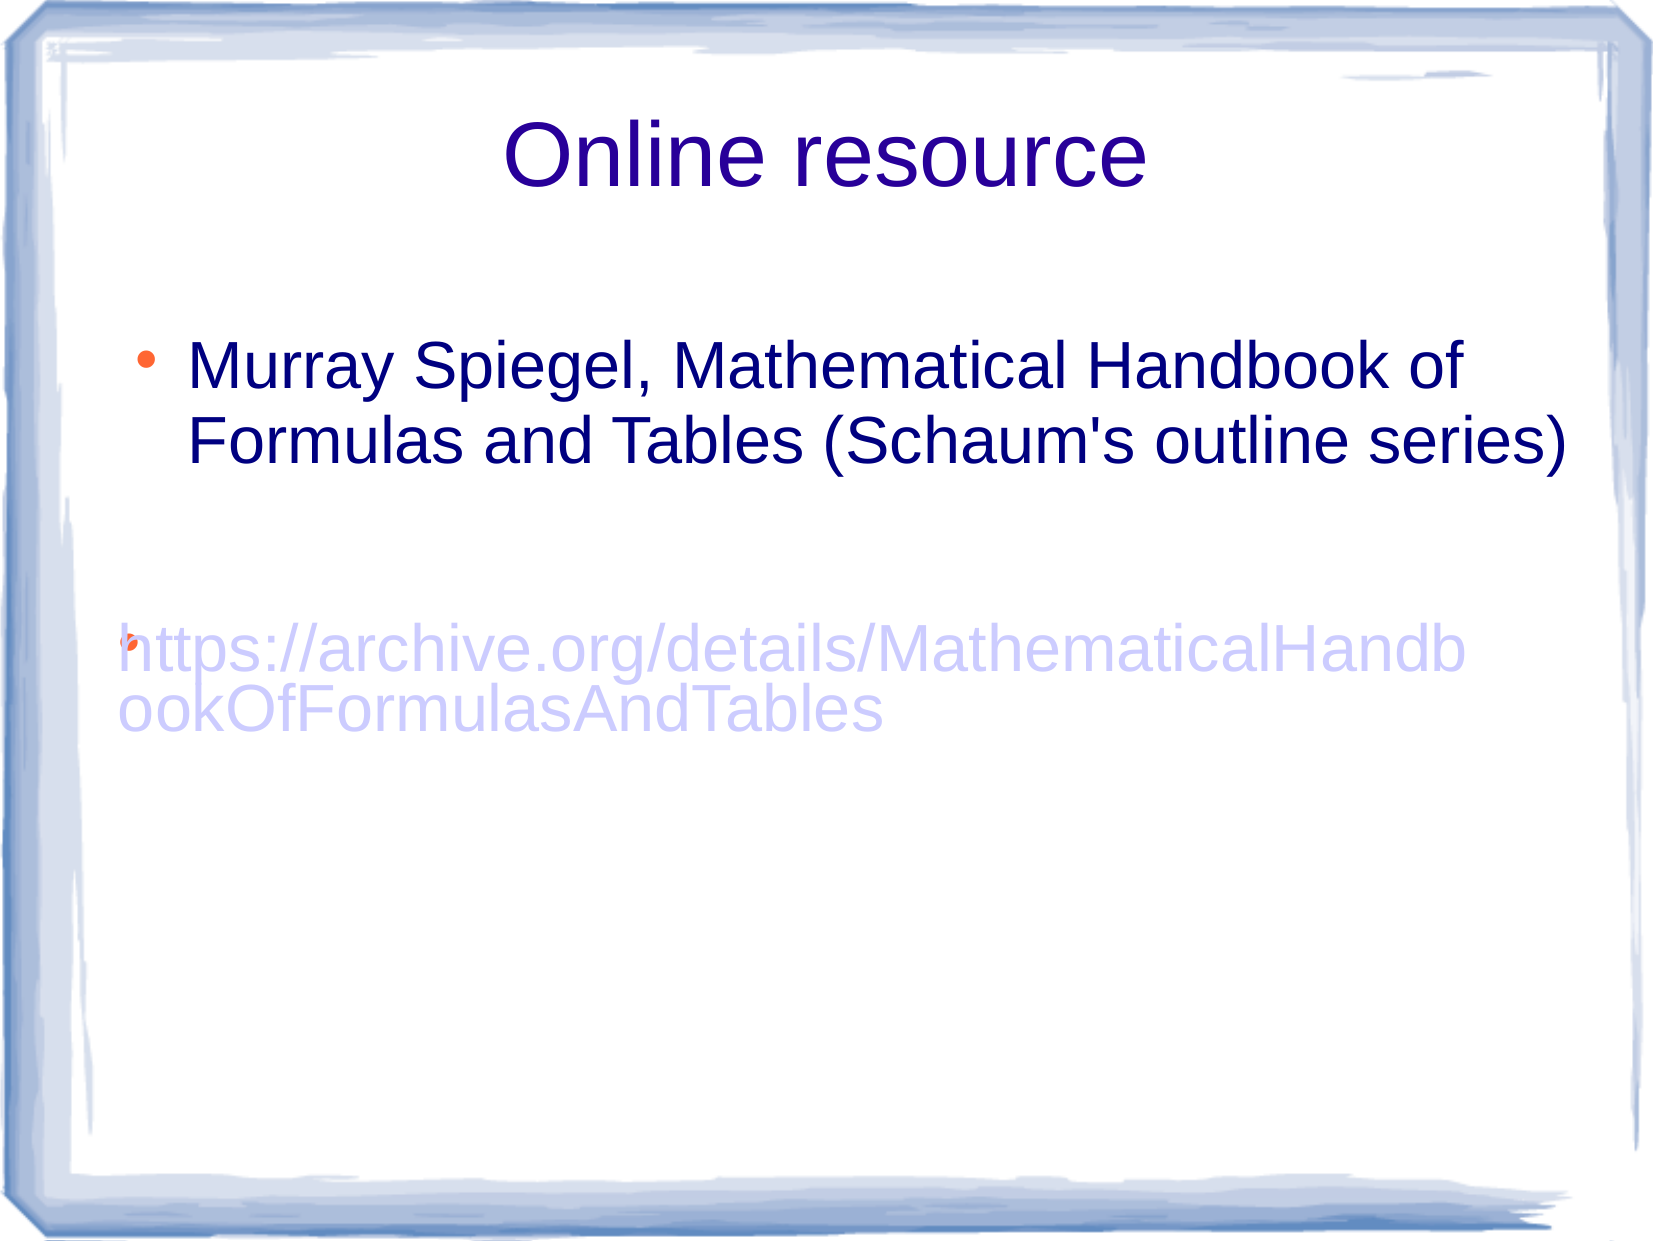

# Online resource
Murray Spiegel, Mathematical Handbook of Formulas and Tables (Schaum's outline series)
https://archive.org/details/MathematicalHandbookOfFormulasAndTables